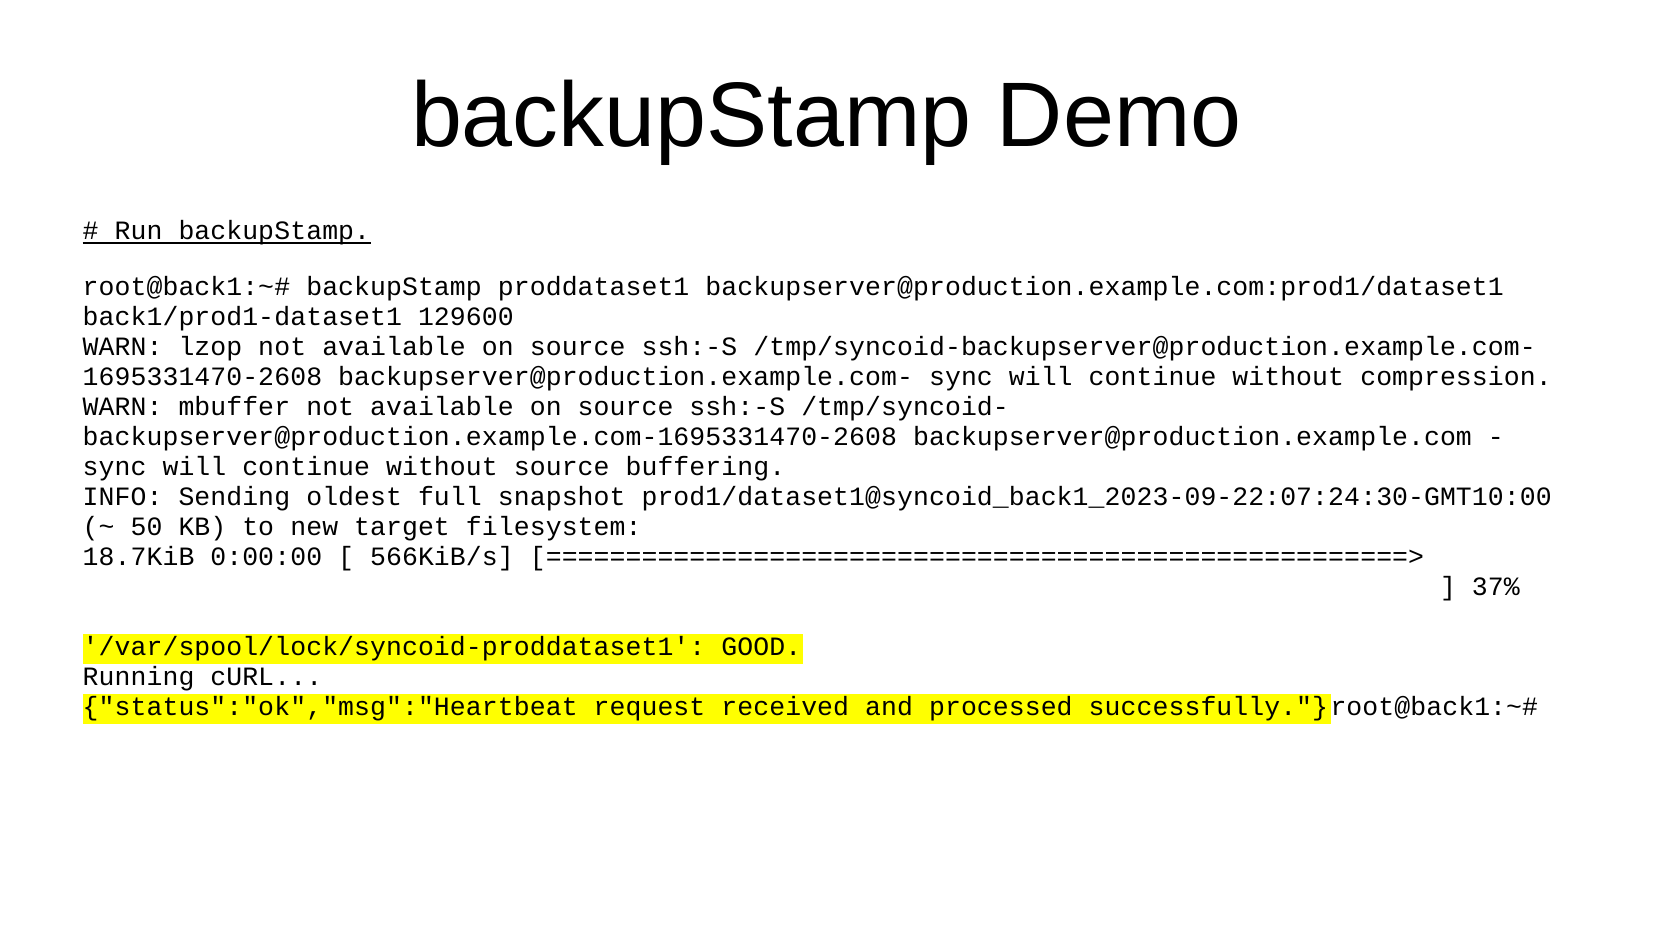

# backupStamp Demo
# Run backupStamp.
root@back1:~# backupStamp proddataset1 backupserver@production.example.com:prod1/dataset1 back1/prod1-dataset1 129600
WARN: lzop not available on source ssh:-S /tmp/syncoid-backupserver@production.example.com-1695331470-2608 backupserver@production.example.com- sync will continue without compression.
WARN: mbuffer not available on source ssh:-S /tmp/syncoid-backupserver@production.example.com-1695331470-2608 backupserver@production.example.com - sync will continue without source buffering.
INFO: Sending oldest full snapshot prod1/dataset1@syncoid_back1_2023-09-22:07:24:30-GMT10:00 (~ 50 KB) to new target filesystem:
18.7KiB 0:00:00 [ 566KiB/s] [======================================================> ] 37%
'/var/spool/lock/syncoid-proddataset1': GOOD.
Running cURL...
{"status":"ok","msg":"Heartbeat request received and processed successfully."}root@back1:~#